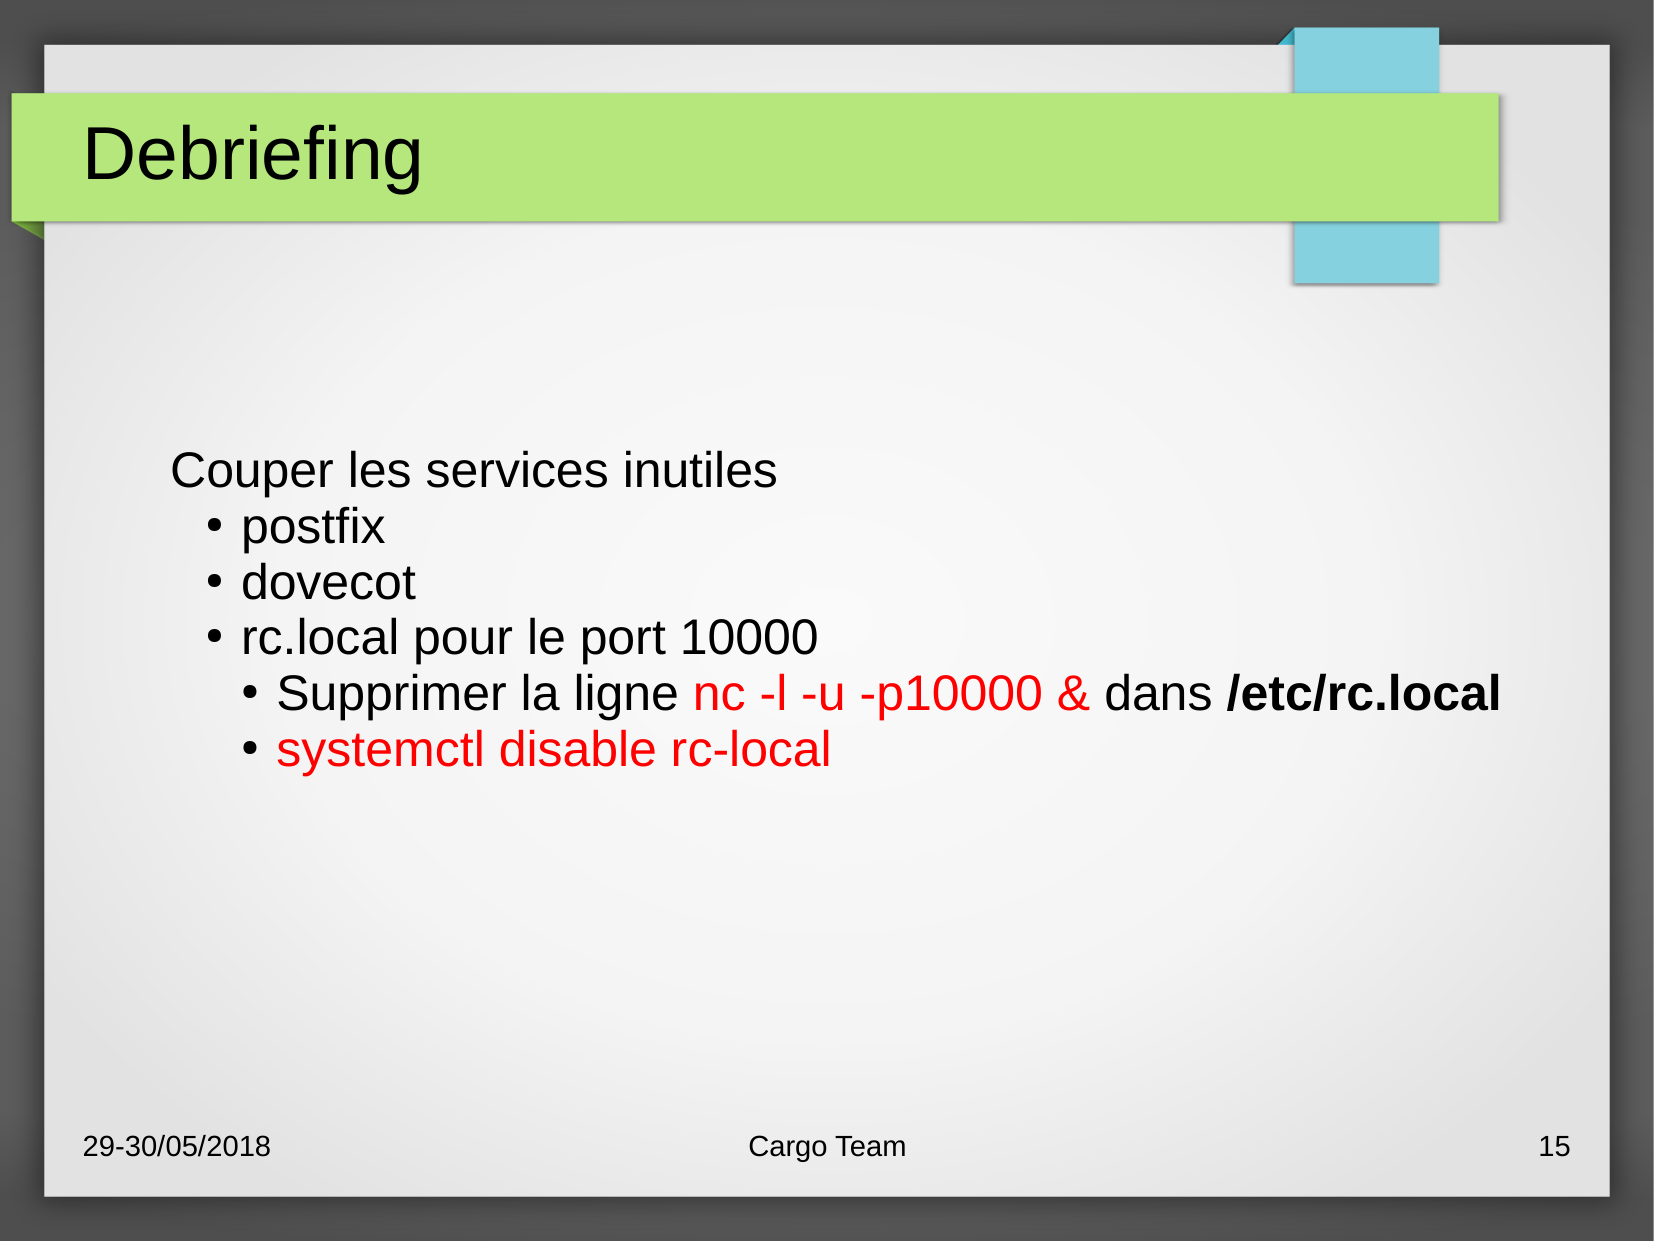

# Debriefing
Couper les services inutiles
postfix
dovecot
rc.local pour le port 10000
Supprimer la ligne nc -l -u -p10000 & dans /etc/rc.local
systemctl disable rc-local
29-30/05/2018
Cargo Team
15